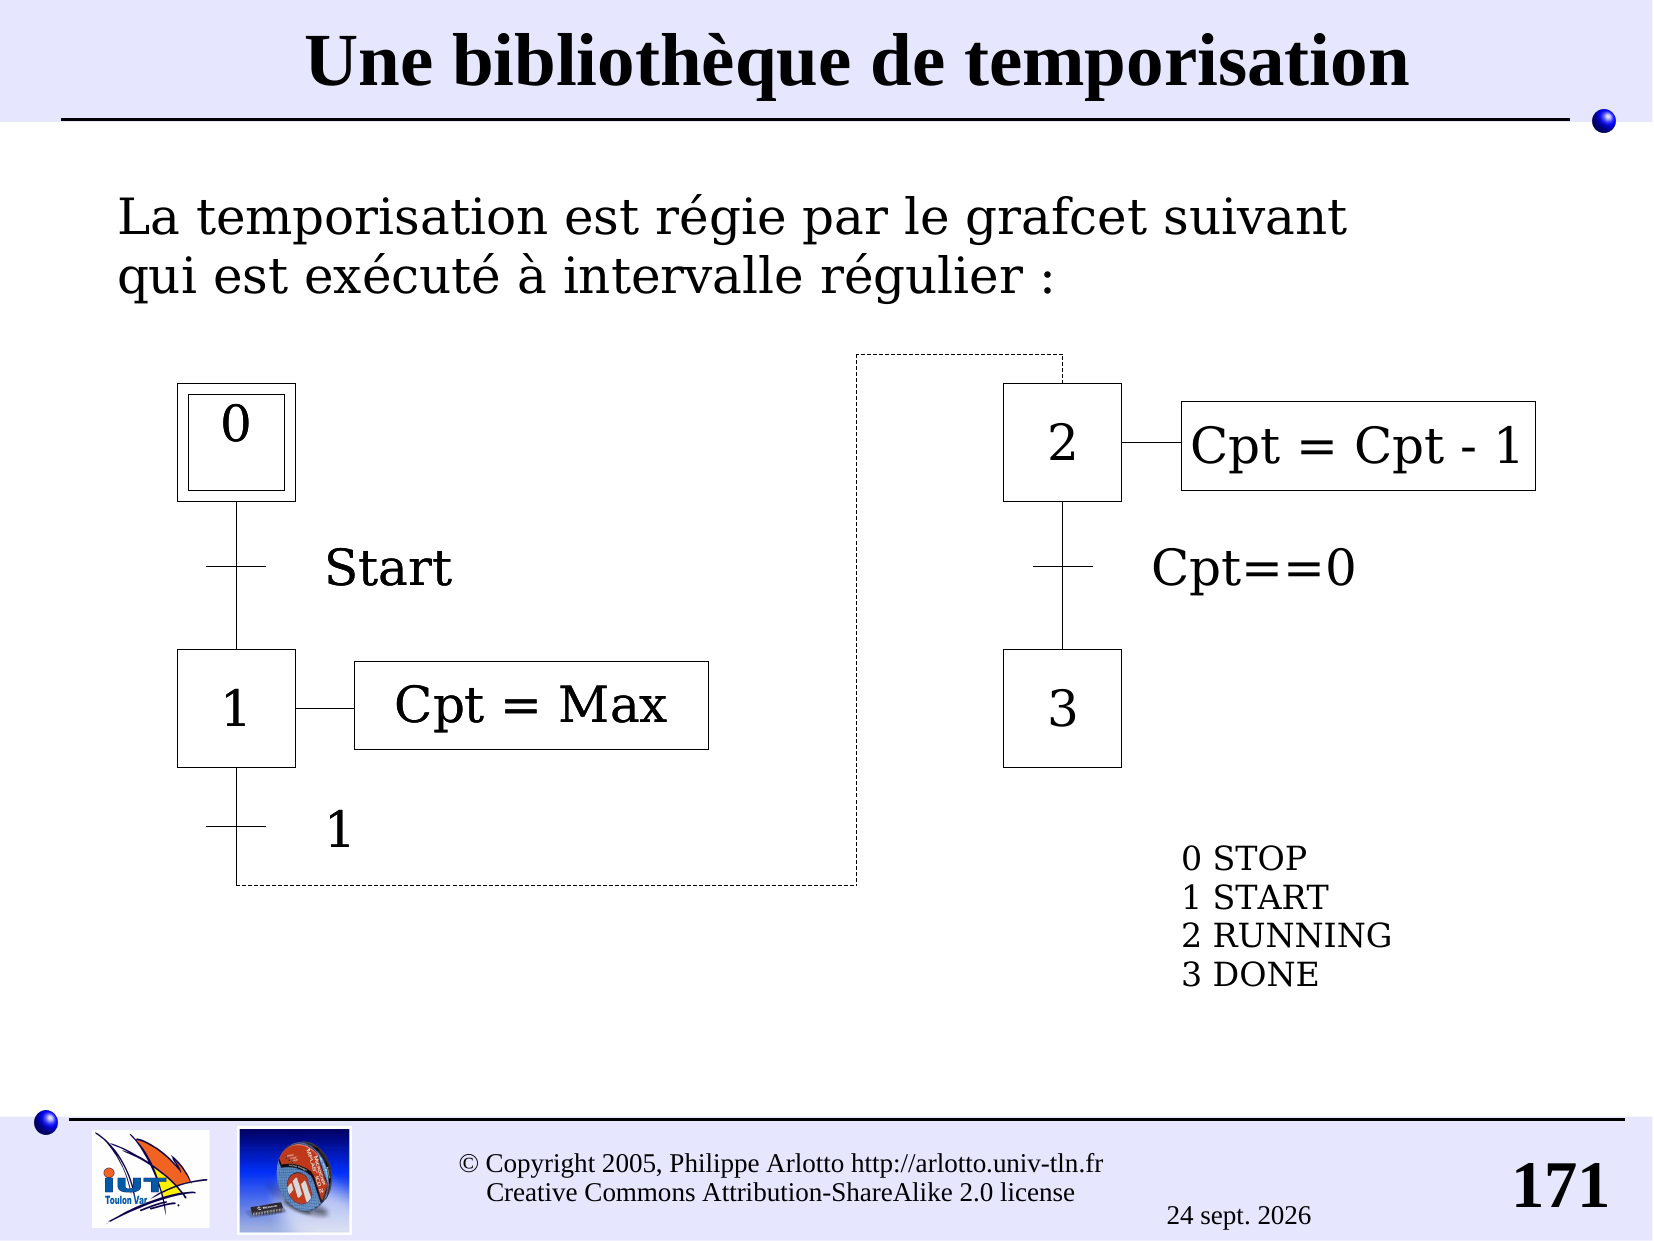

# Une bibliothèque de temporisation
La temporisation est régie par le grafcet suivant
qui est exécuté à intervalle régulier :
0
0
2
Cpt = Cpt - 1
Start
Start
Cpt==0
1
1
3
Cpt = Max
Cpt = Max
1
1
0 STOP
1 START
2 RUNNING
3 DONE